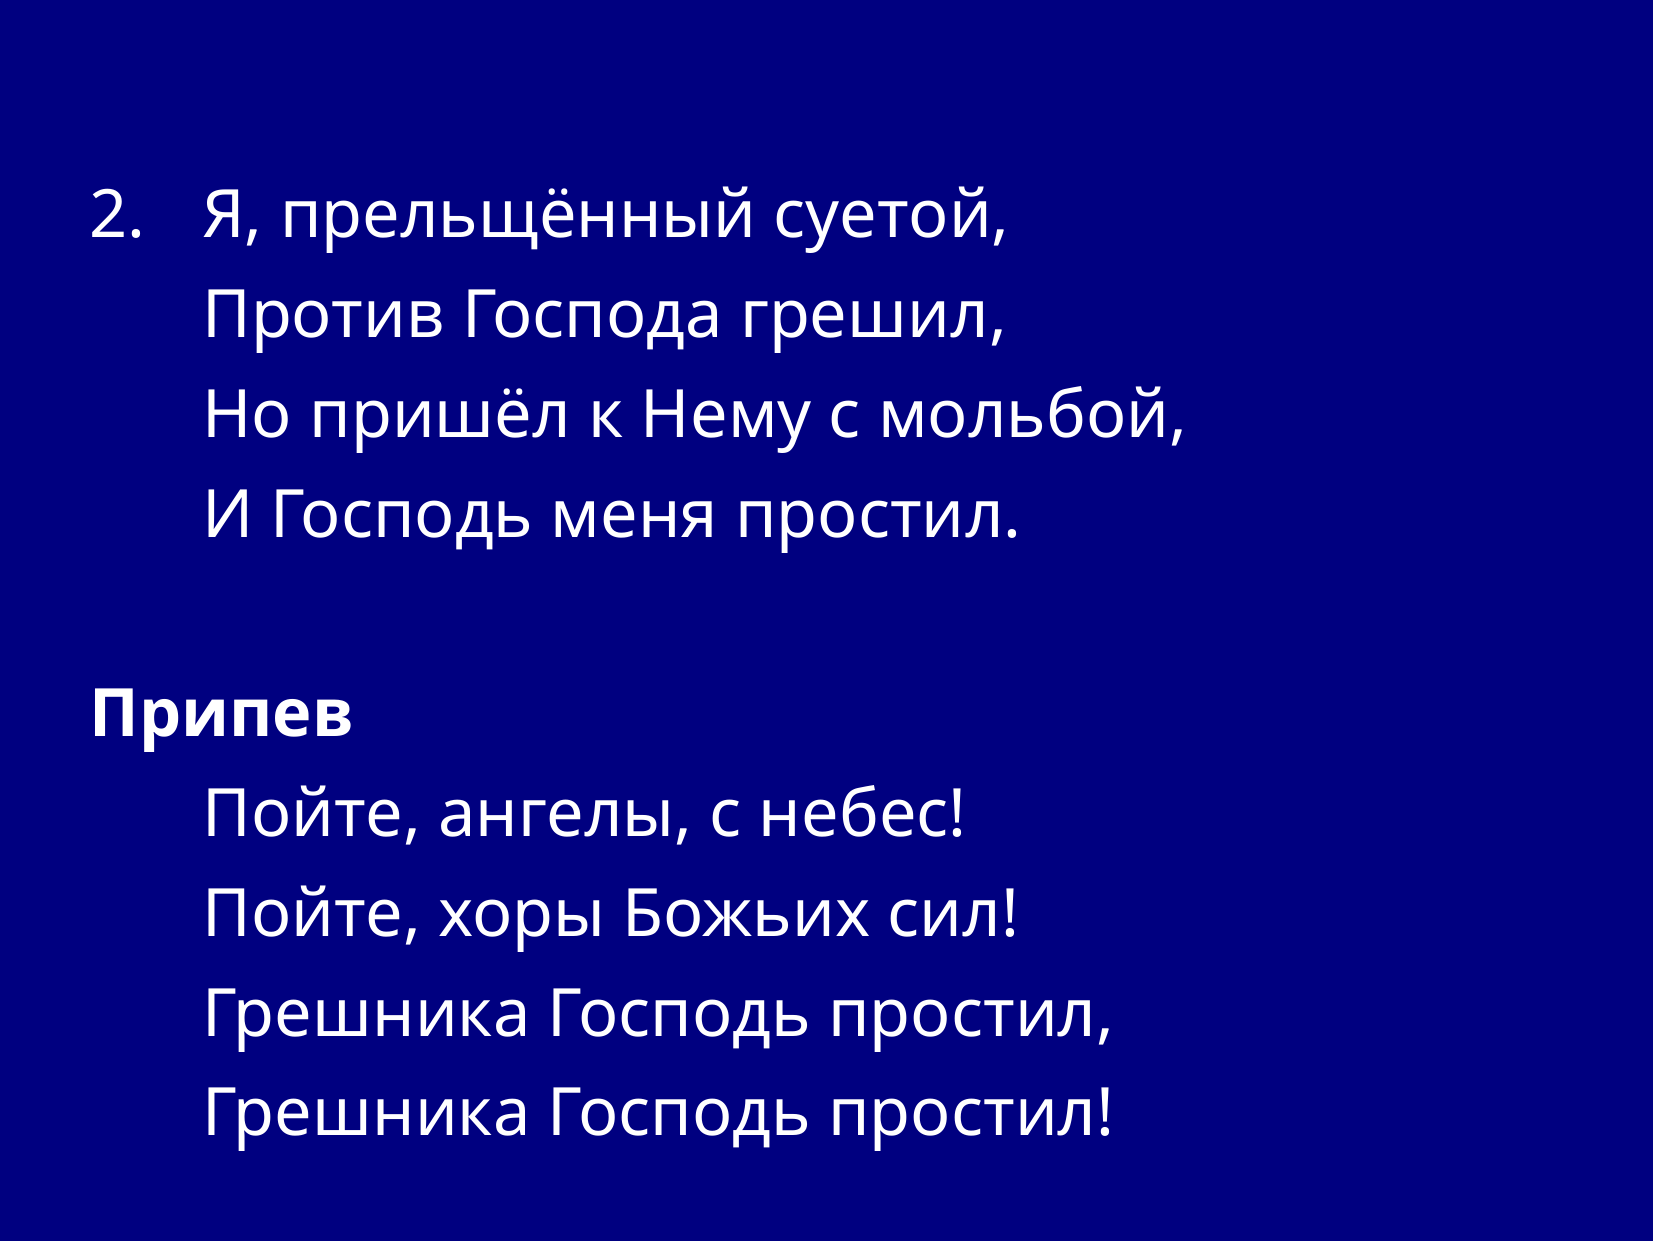

2.	Я, прельщённый суетой,
	Против Господа грешил,
	Но пришёл к Нему с мольбой,
	И Господь меня простил.
Припев
	Пойте, ангелы, с небес!
	Пойте, хоры Божьих сил!
	Грешника Господь простил,
	Грешника Господь простил!